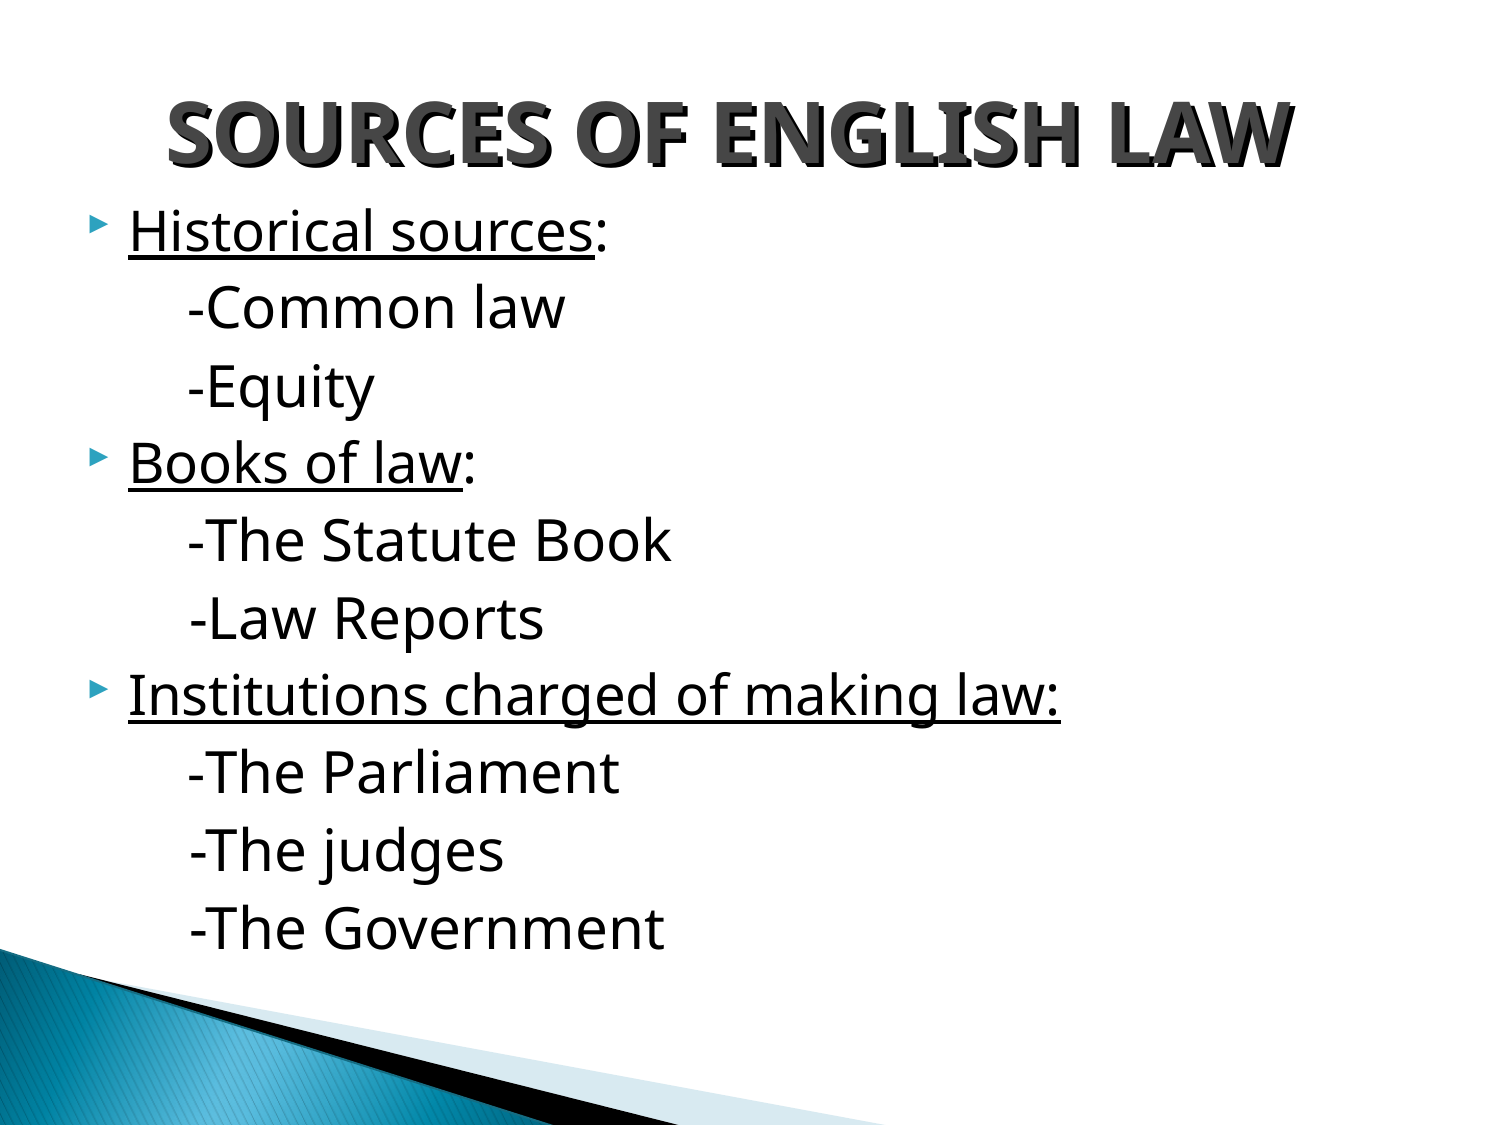

SOURCES OF ENGLISH LAW
# Historical sources:
 -Common law
 -Equity
Books of law:
 -The Statute Book
 -Law Reports
Institutions charged of making law:
 -The Parliament
 -The judges
 -The Government